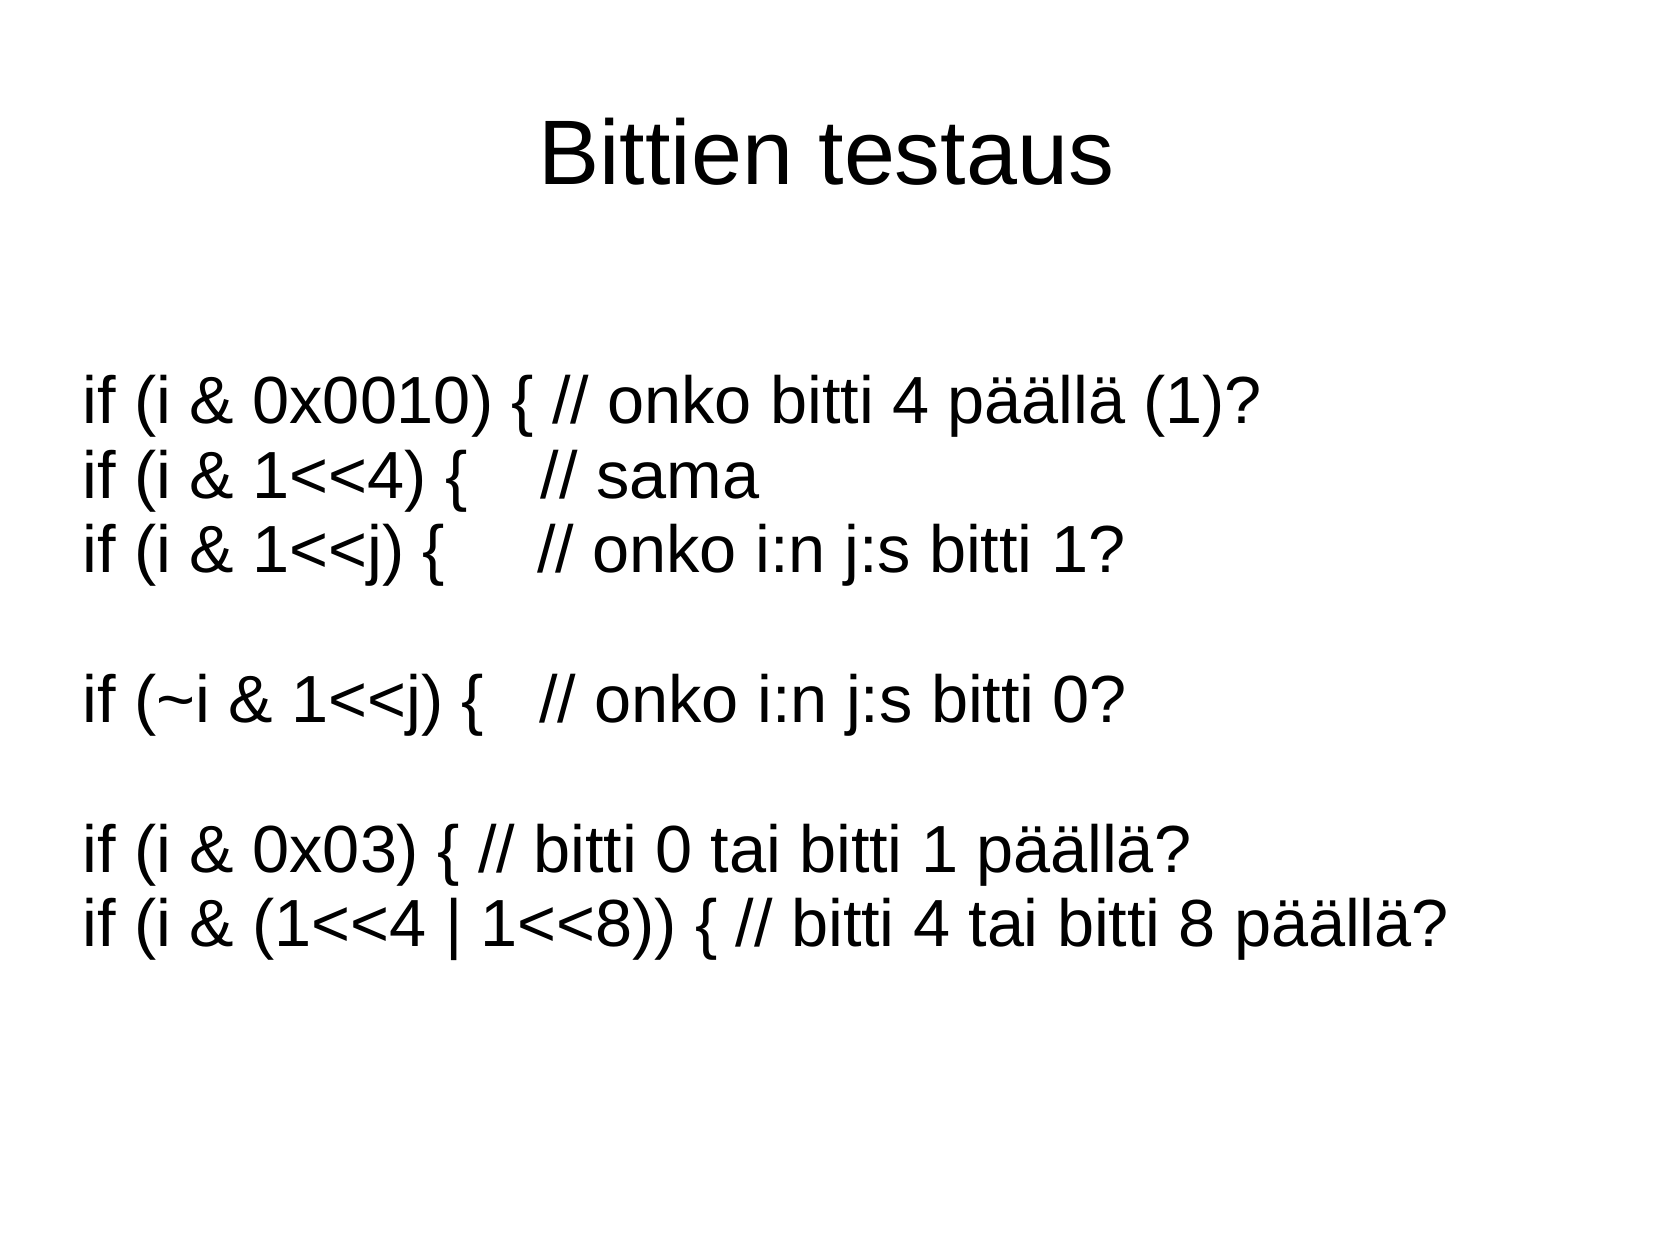

# Bittien testaus
if (i & 0x0010) { // onko bitti 4 päällä (1)?
if (i & 1<<4) { // sama
if (i & 1<<j) { // onko i:n j:s bitti 1?
if (~i & 1<<j) { // onko i:n j:s bitti 0?
if (i & 0x03) { // bitti 0 tai bitti 1 päällä?
if (i & (1<<4 | 1<<8)) { // bitti 4 tai bitti 8 päällä?